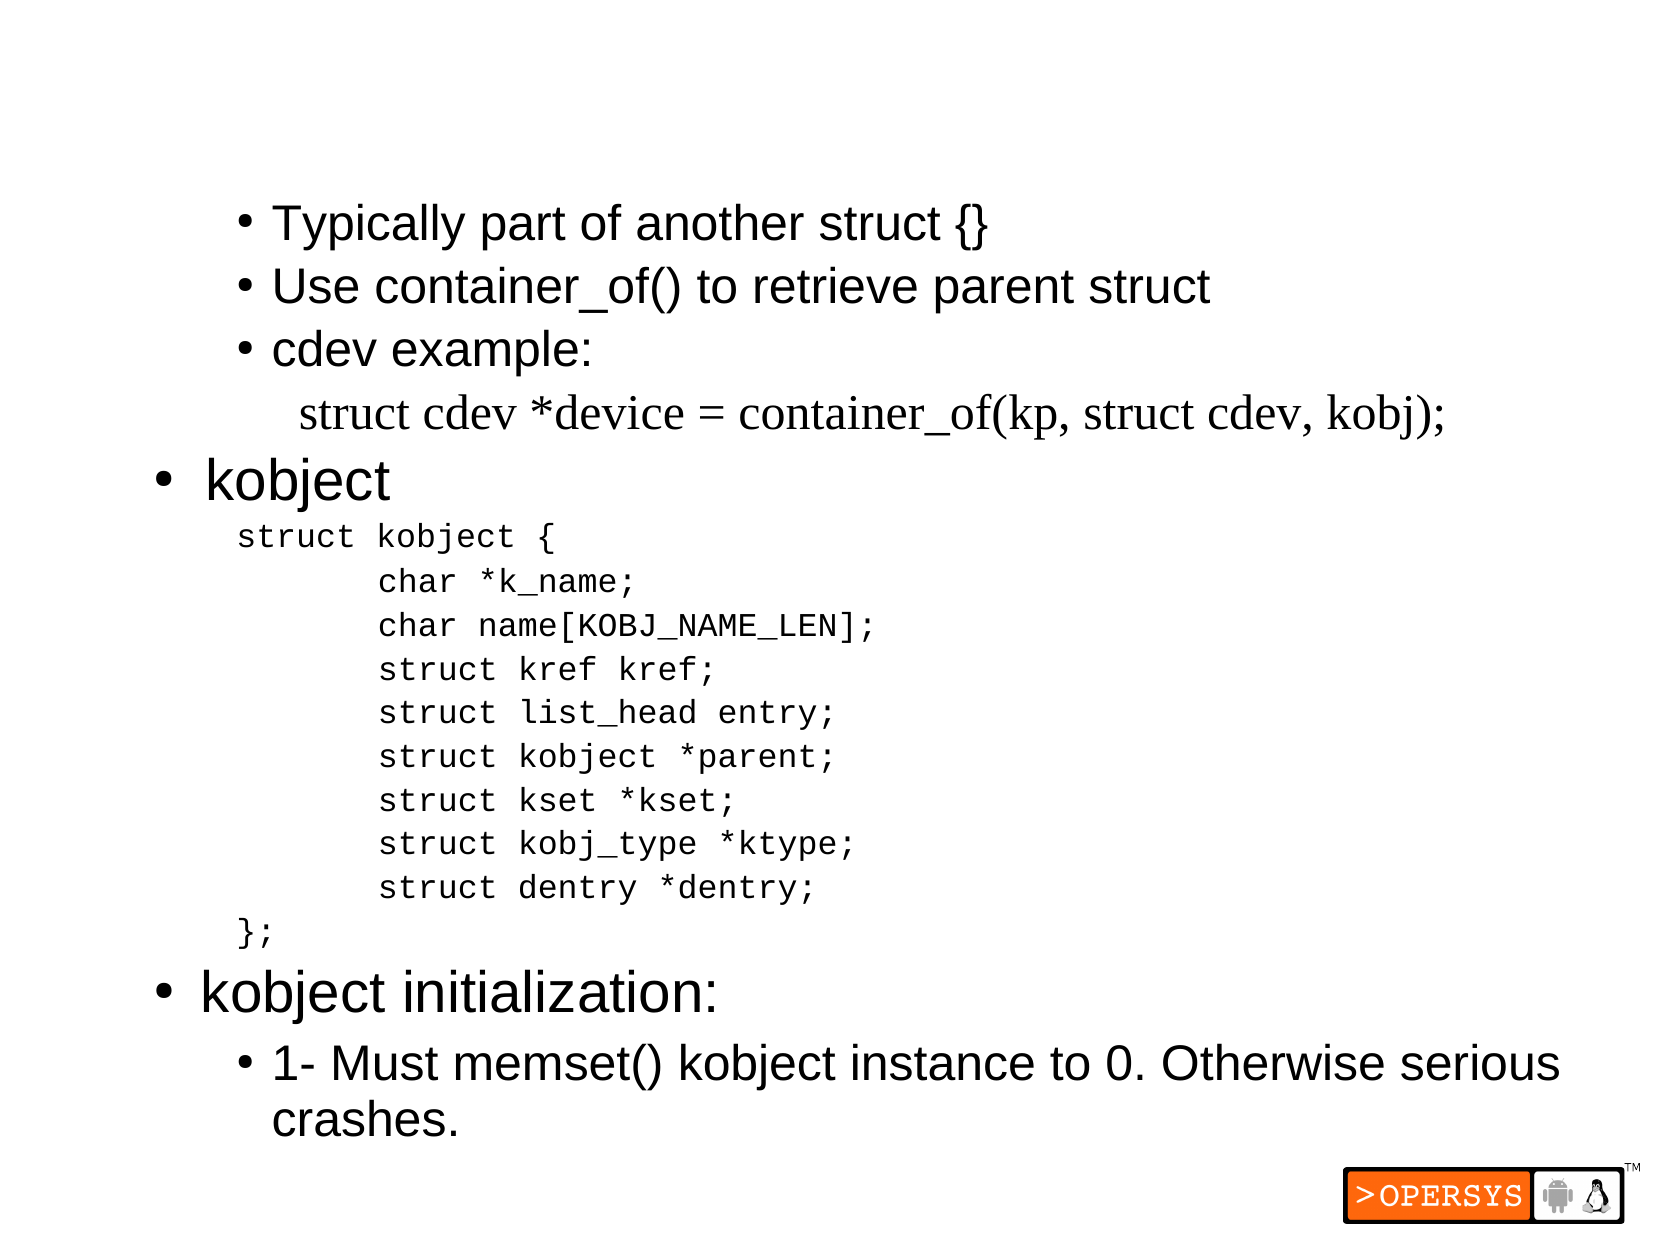

# Typically part of another struct {}
Use container_of() to retrieve parent struct
cdev example:
 struct cdev *device = container_of(kp, struct cdev, kobj);
kobject
struct kobject {
char *k_name;
char name[KOBJ_NAME_LEN];
struct kref kref;
struct list_head entry;
struct kobject *parent;
struct kset *kset;
struct kobj_type *ktype;
struct dentry *dentry;
};
kobject initialization:
1- Must memset() kobject instance to 0. Otherwise serious crashes.